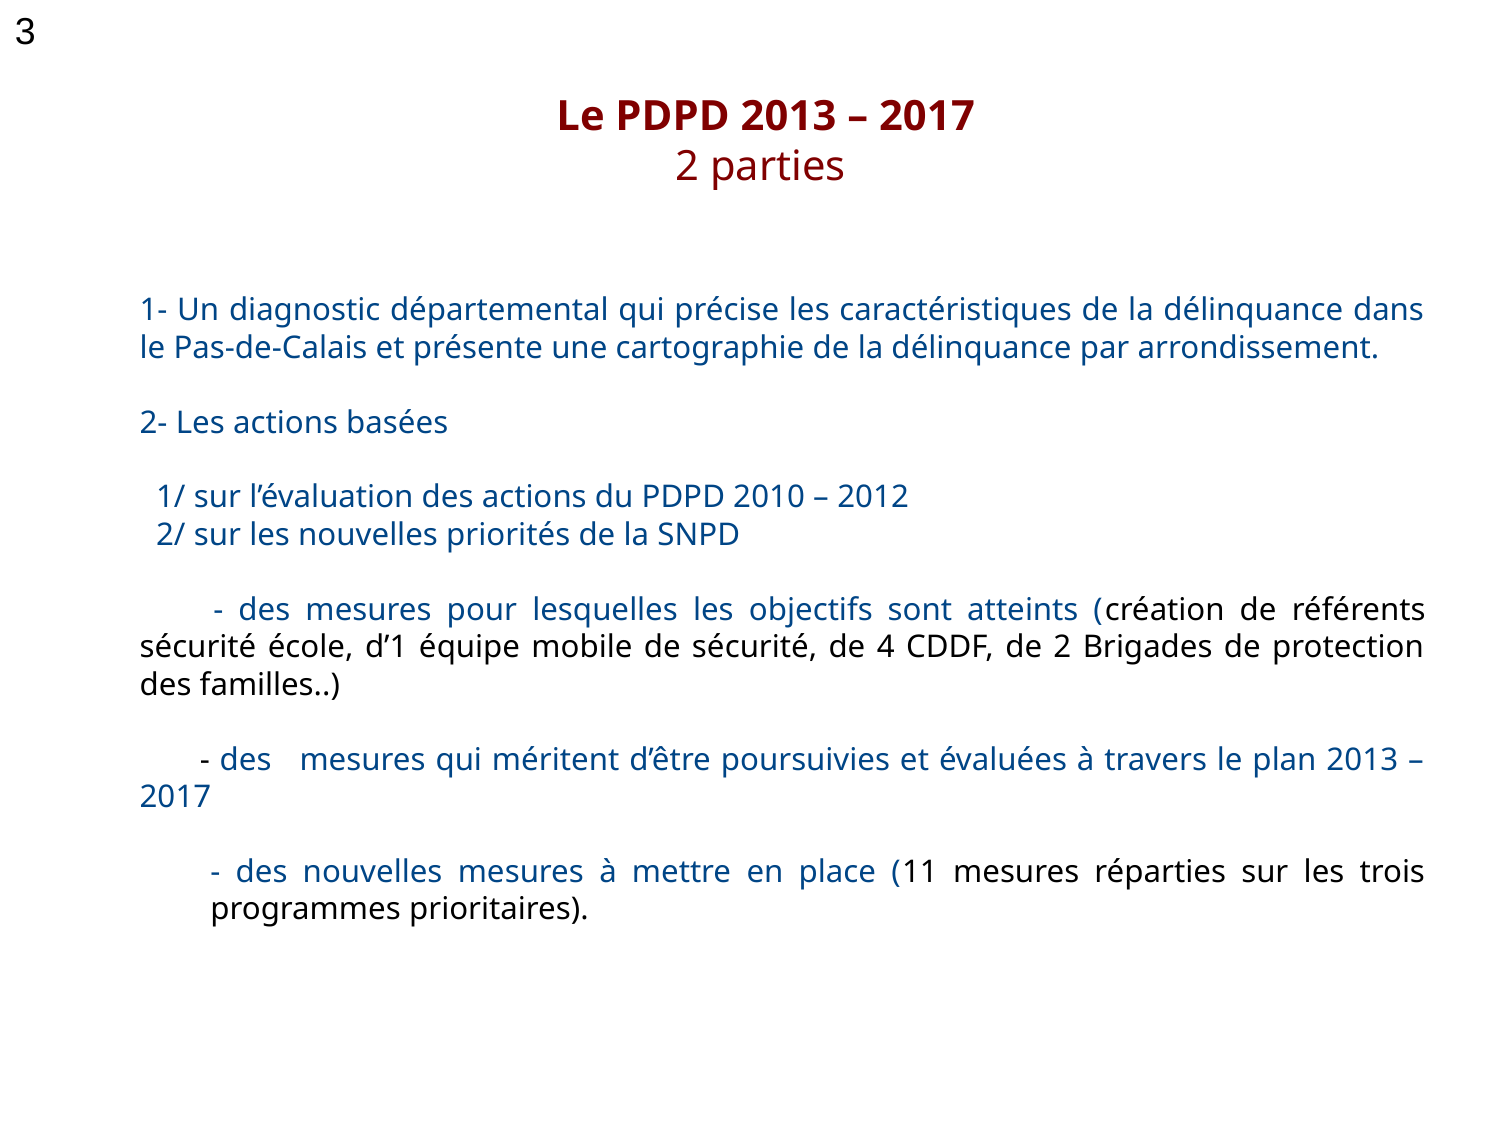

Le PDPD 2013 – 2017
2 parties
1- Un diagnostic départemental qui précise les caractéristiques de la délinquance dans le Pas-de-Calais et présente une cartographie de la délinquance par arrondissement.
2- Les actions basées
 1/ sur l’évaluation des actions du PDPD 2010 – 2012
 2/ sur les nouvelles priorités de la SNPD
	- des mesures pour lesquelles les objectifs sont atteints (création de référents sécurité école, d’1 équipe mobile de sécurité, de 4 CDDF, de 2 Brigades de protection des familles..)
 - des	mesures qui méritent d’être poursuivies et évaluées à travers le plan 2013 – 2017
- des nouvelles mesures à mettre en place (11 mesures réparties sur les trois programmes prioritaires).